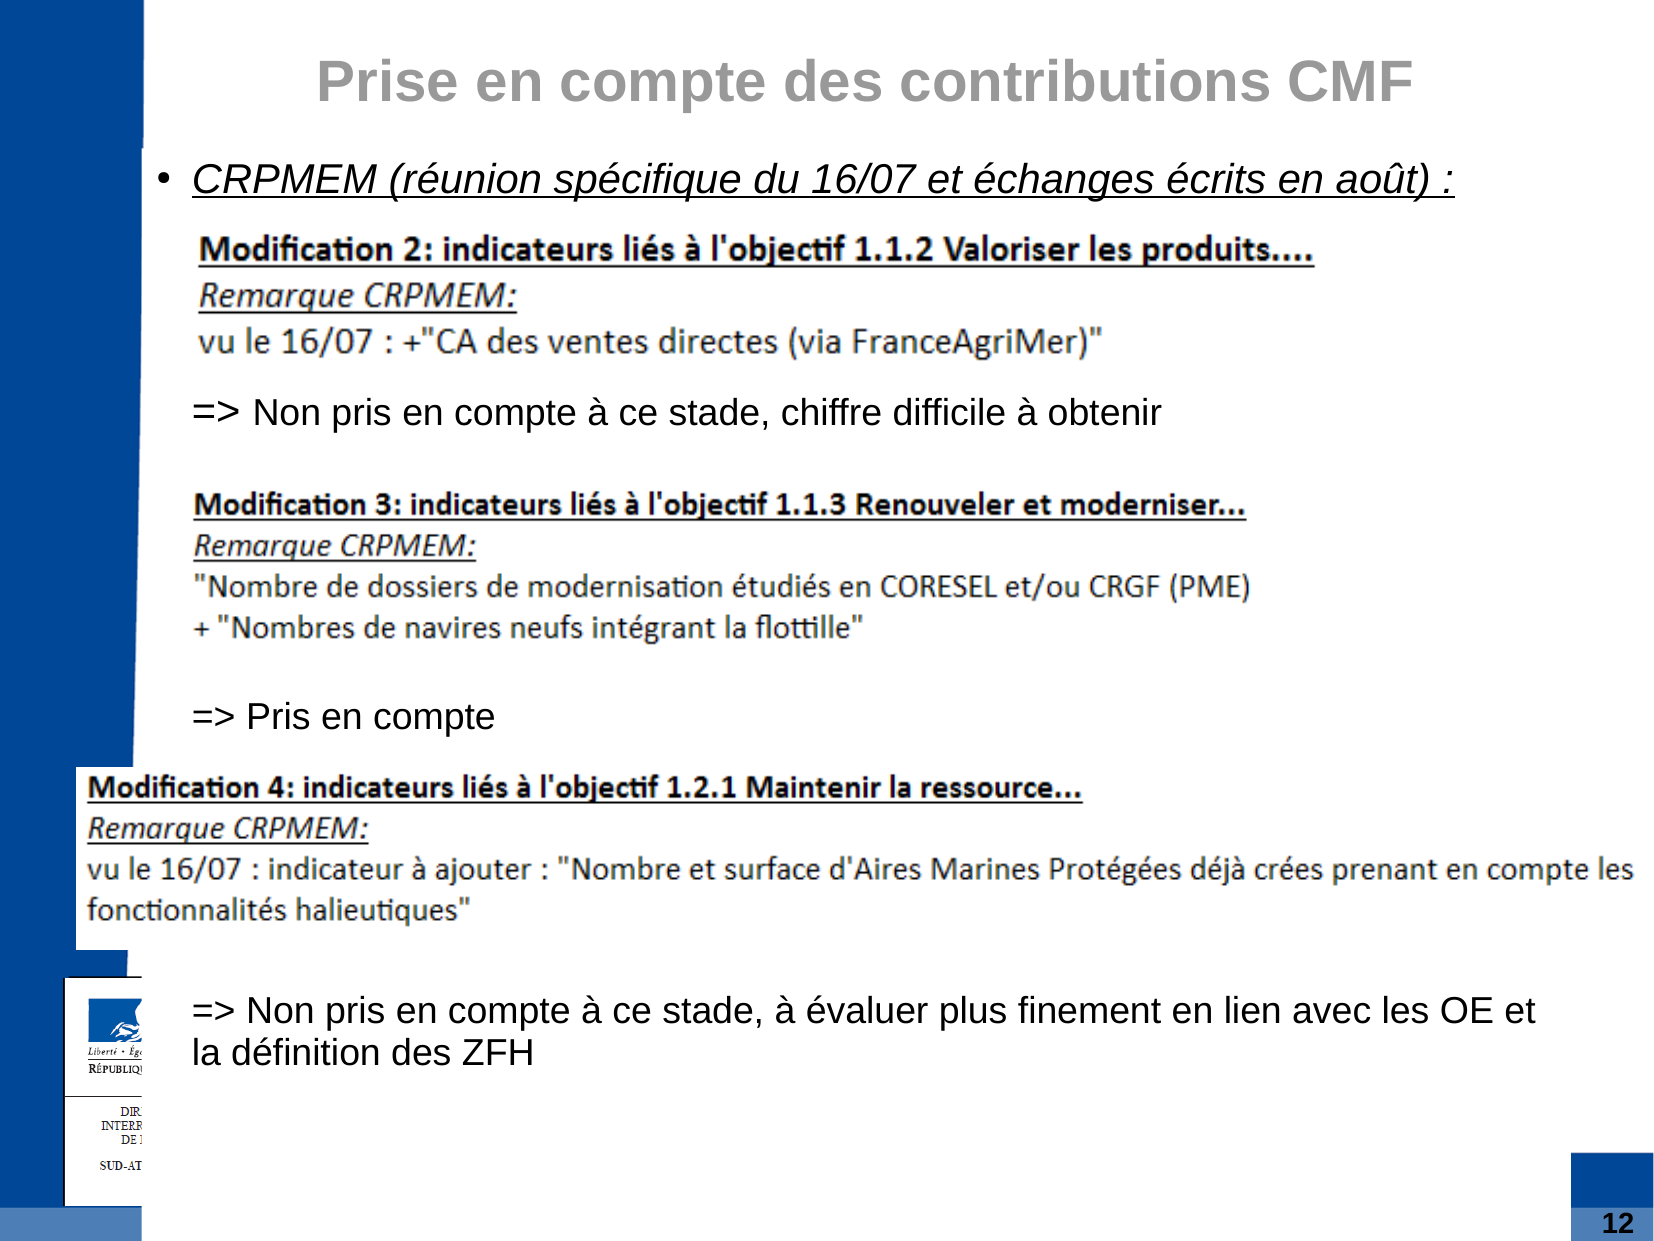

Prise en compte des contributions CMF
CRPMEM (réunion spécifique du 16/07 et échanges écrits en août) :
=> Non pris en compte à ce stade, chiffre difficile à obtenir
=> Pris en compte
=> Non pris en compte à ce stade, à évaluer plus finement en lien avec les OE et la définition des ZFH